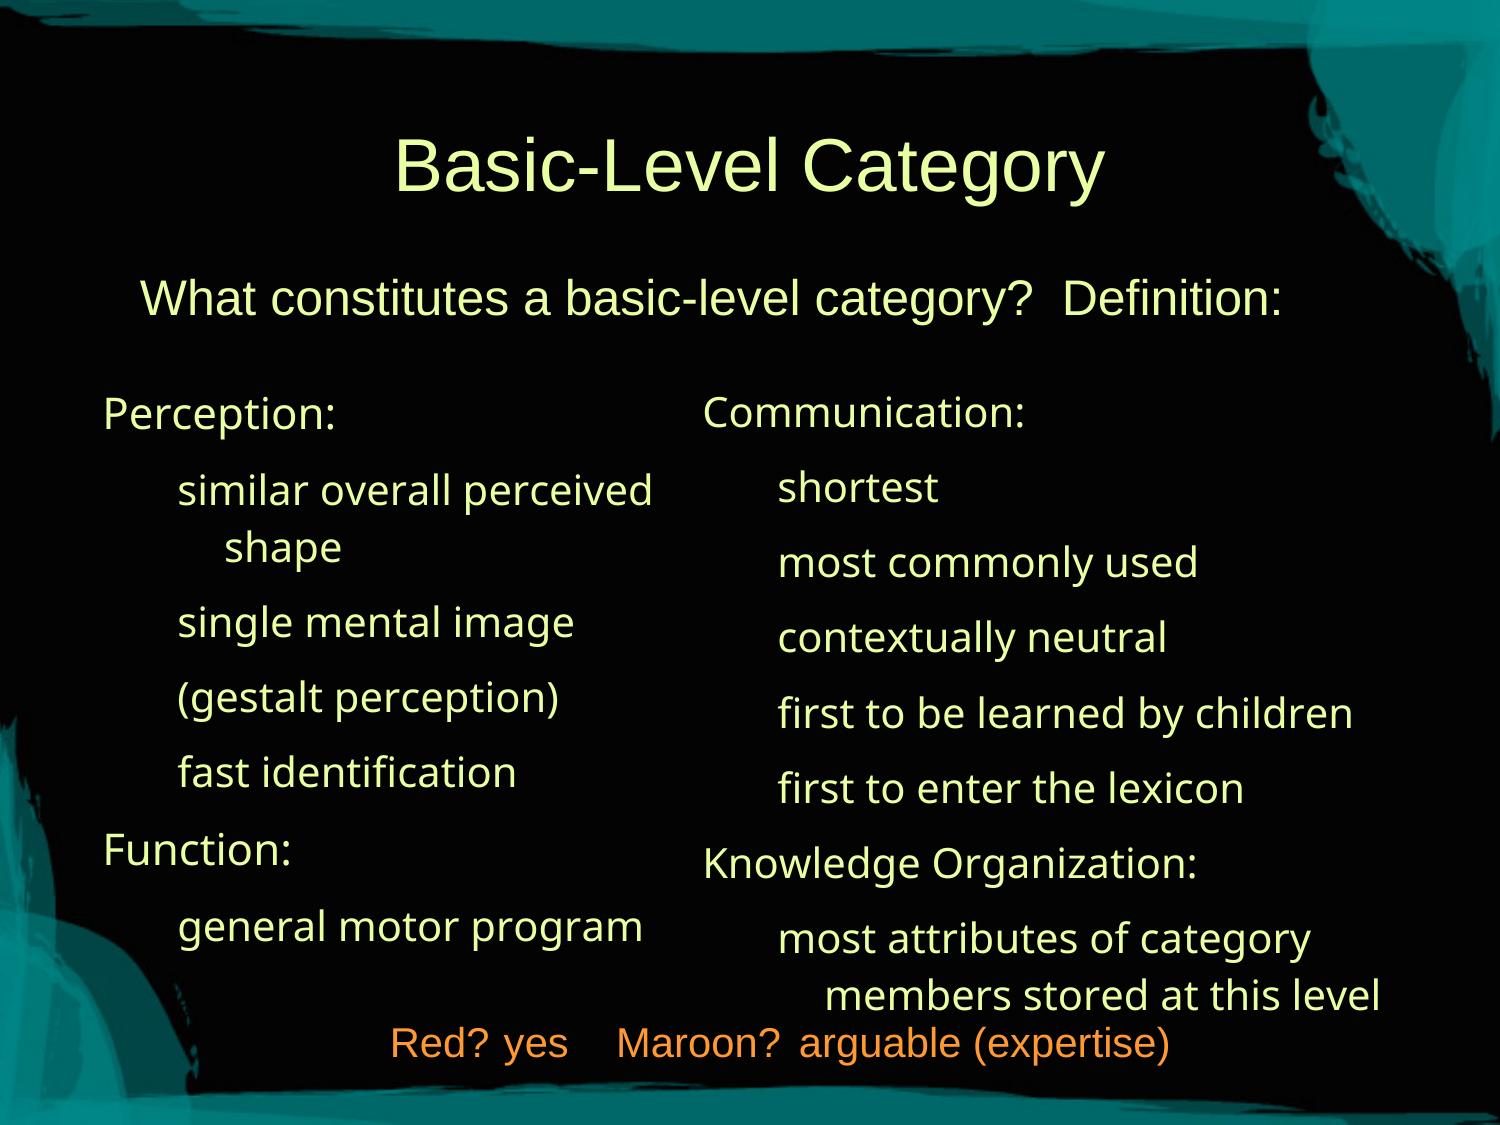

# Basic-Level Category
What constitutes a basic-level category? Definition:
Perception:
similar overall perceived shape
single mental image
(gestalt perception)
fast identification
Function:
general motor program
Communication:
shortest
most commonly used
contextually neutral
first to be learned by children
first to enter the lexicon
Knowledge Organization:
most attributes of category members stored at this level
 yes arguable (expertise)
Red? Maroon?